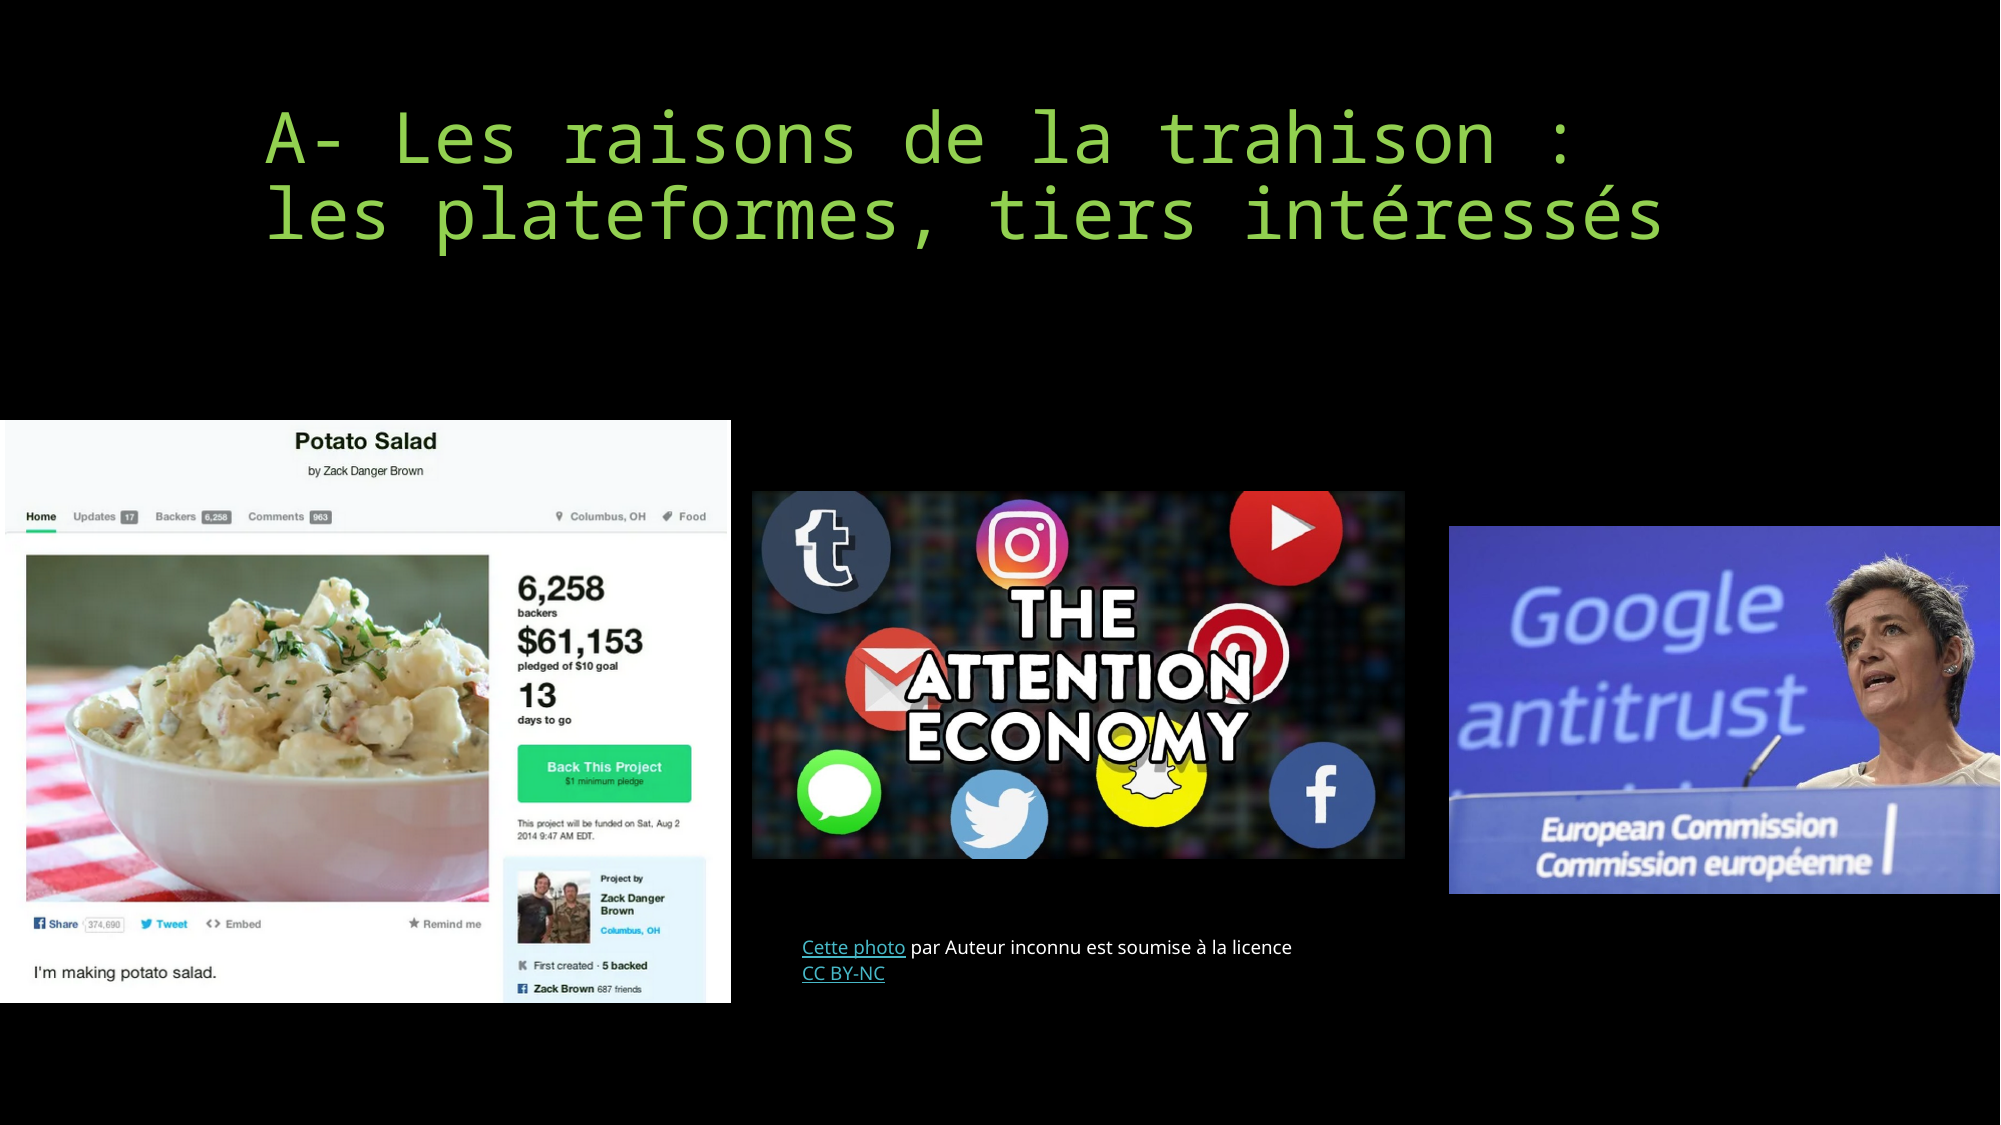

# A- Les raisons de la trahison : les plateformes, tiers intéressés
Cette photo par Auteur inconnu est soumise à la licence CC BY-NC